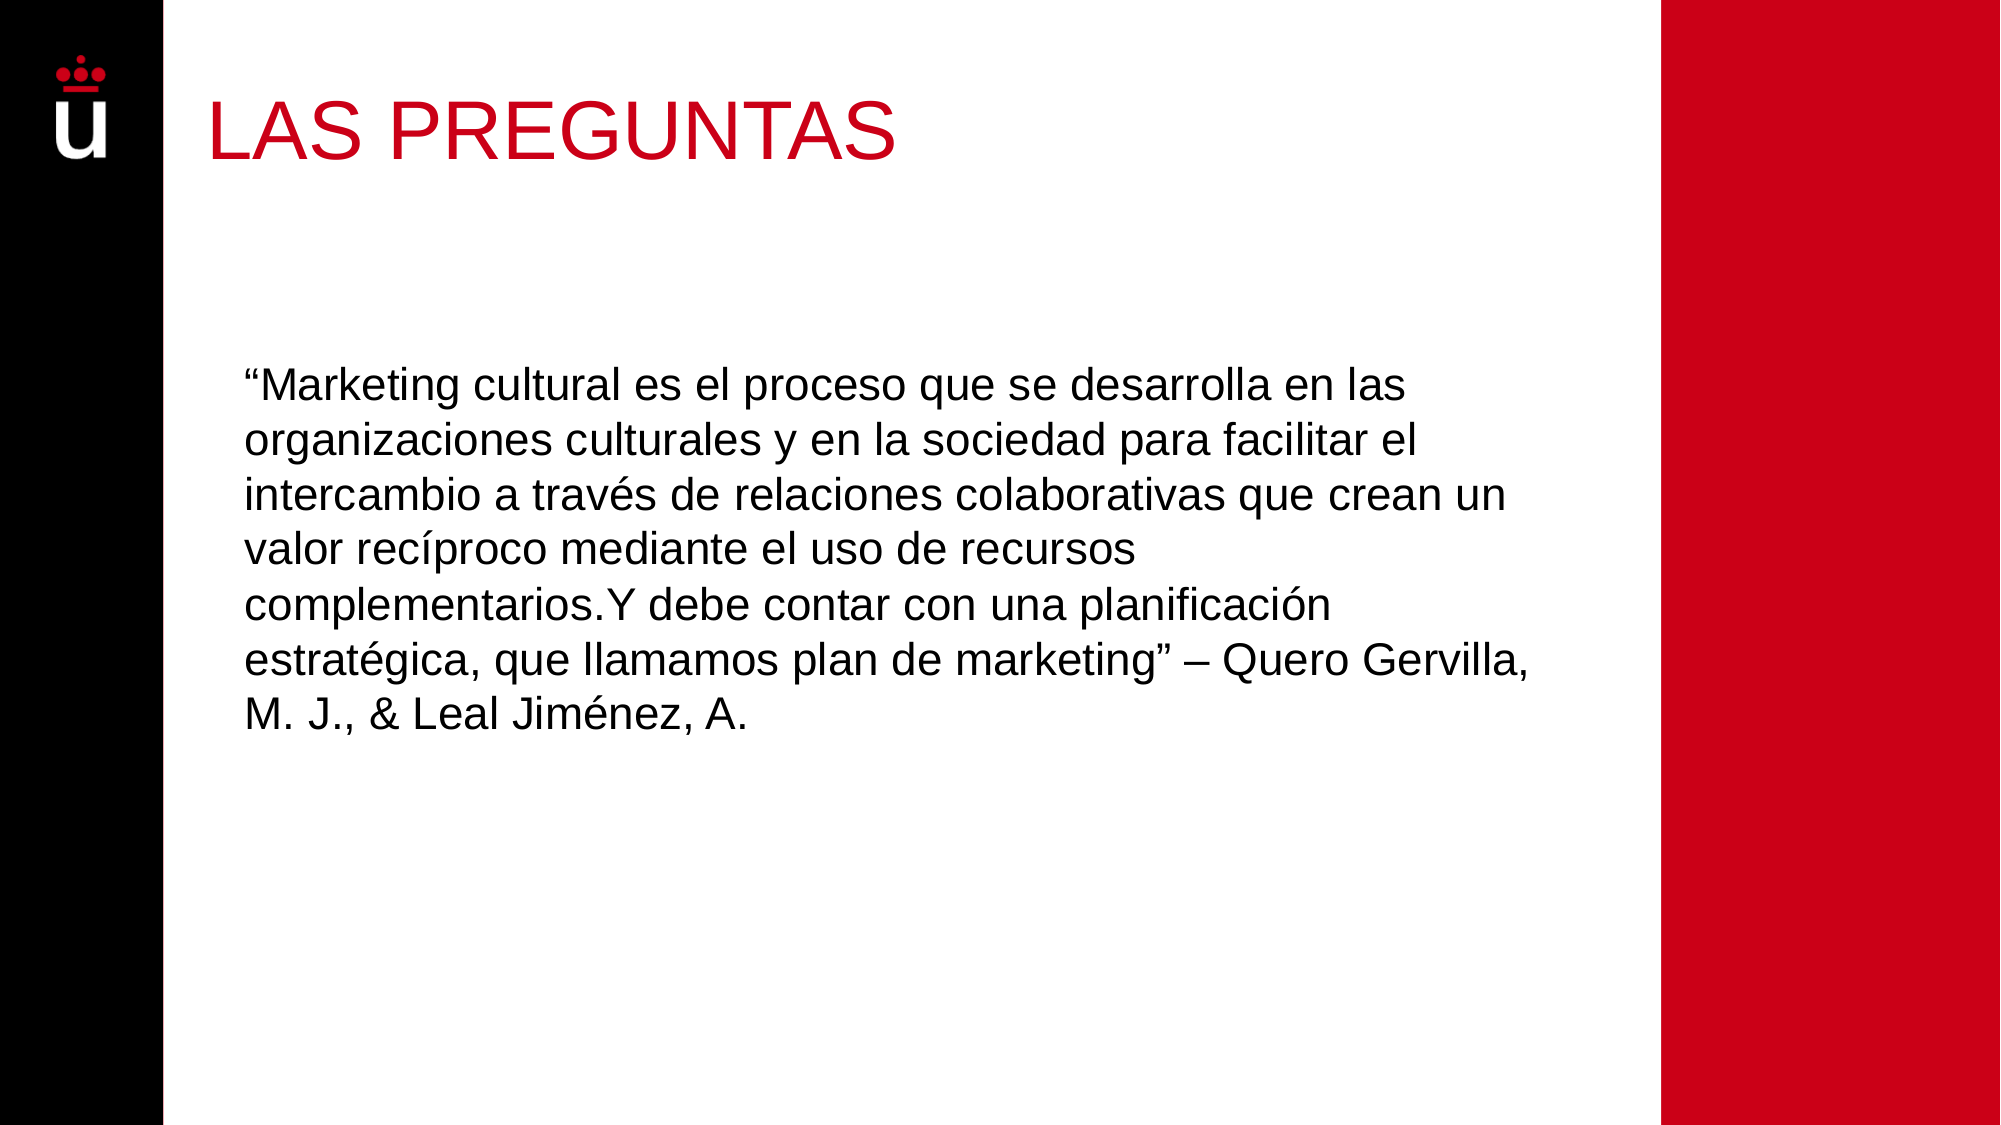

LAS PREGUNTAS
# “Marketing cultural es el proceso que se desarrolla en las organizaciones culturales y en la sociedad para facilitar el intercambio a través de relaciones colaborativas que crean un valor recíproco mediante el uso de recursos complementarios.Y debe contar con una planificación estratégica, que llamamos plan de marketing” – Quero Gervilla, M. J., & Leal Jiménez, A.